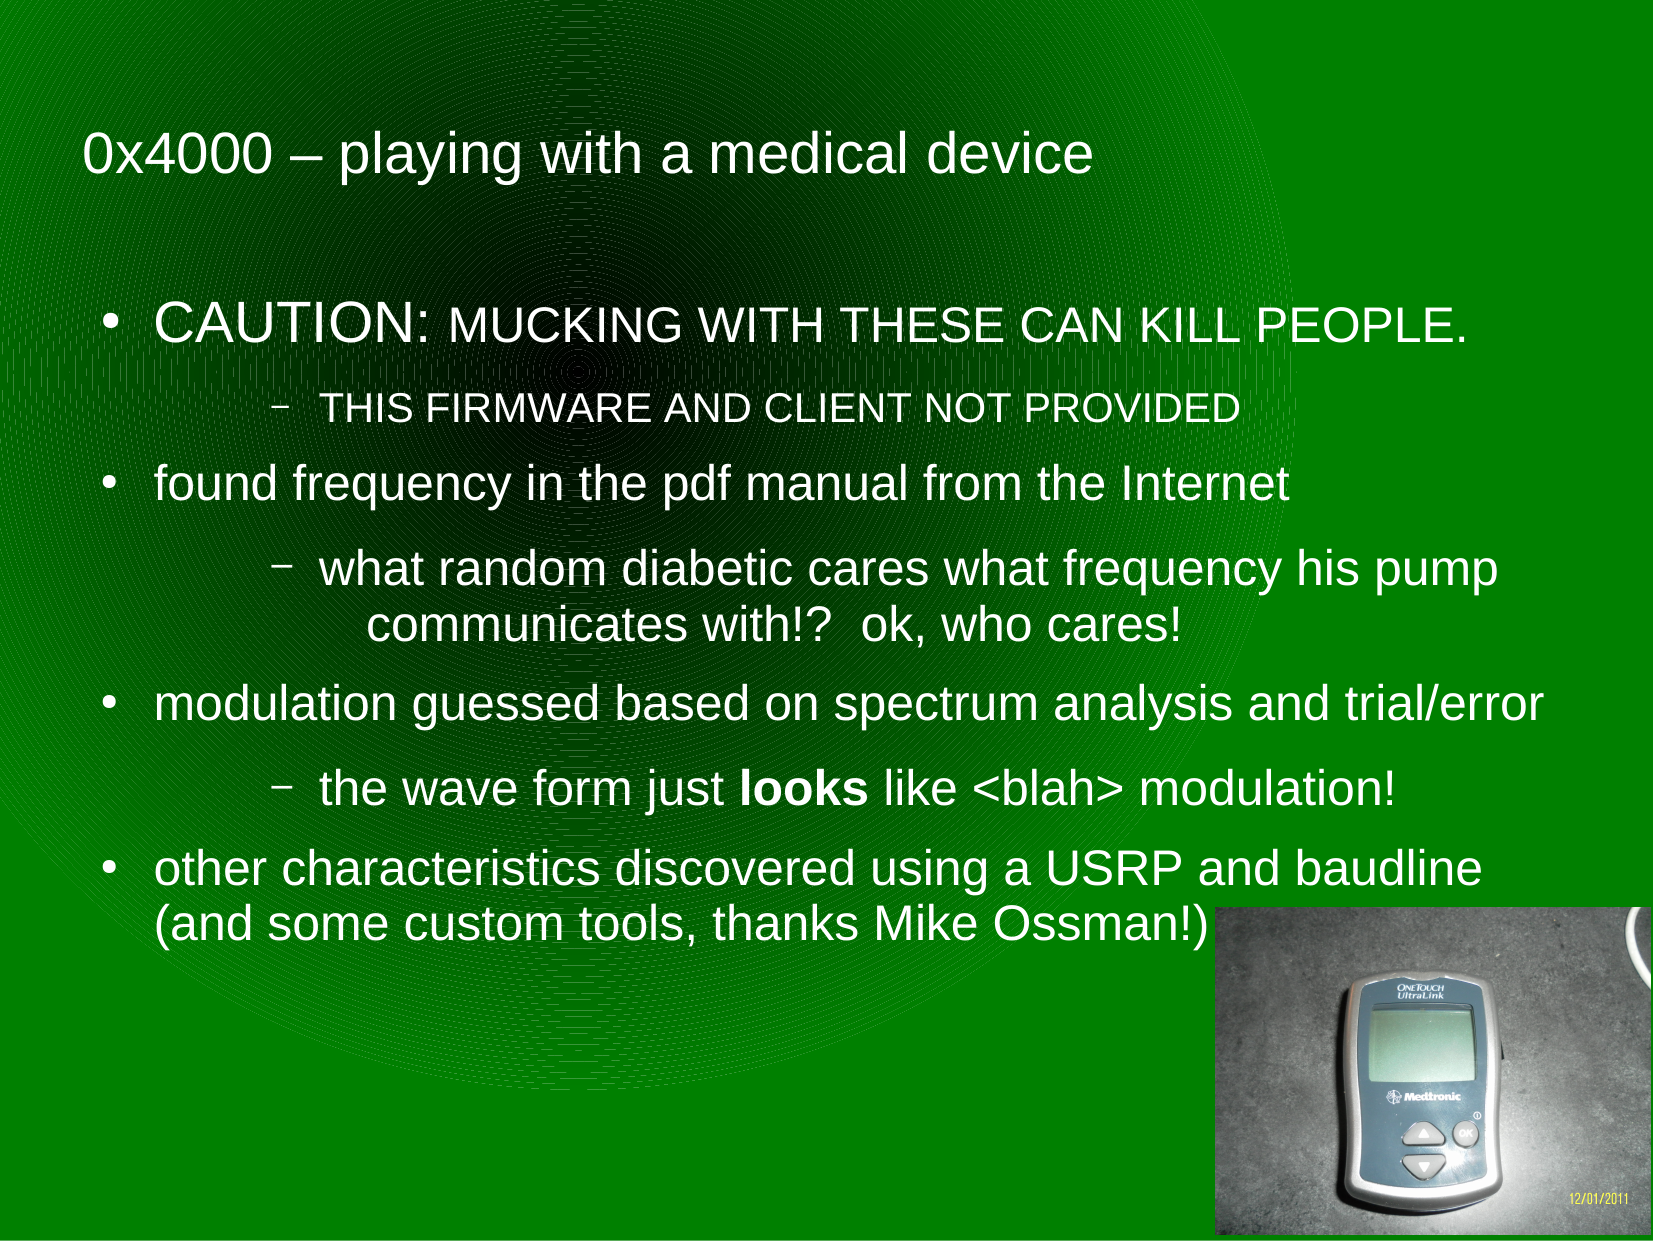

# 0x4000 – playing with a medical device
CAUTION: MUCKING WITH THESE CAN KILL PEOPLE.
THIS FIRMWARE AND CLIENT NOT PROVIDED
found frequency in the pdf manual from the Internet
what random diabetic cares what frequency his pump communicates with!? ok, who cares!
modulation guessed based on spectrum analysis and trial/error
the wave form just looks like <blah> modulation!
other characteristics discovered using a USRP and baudline (and some custom tools, thanks Mike Ossman!)